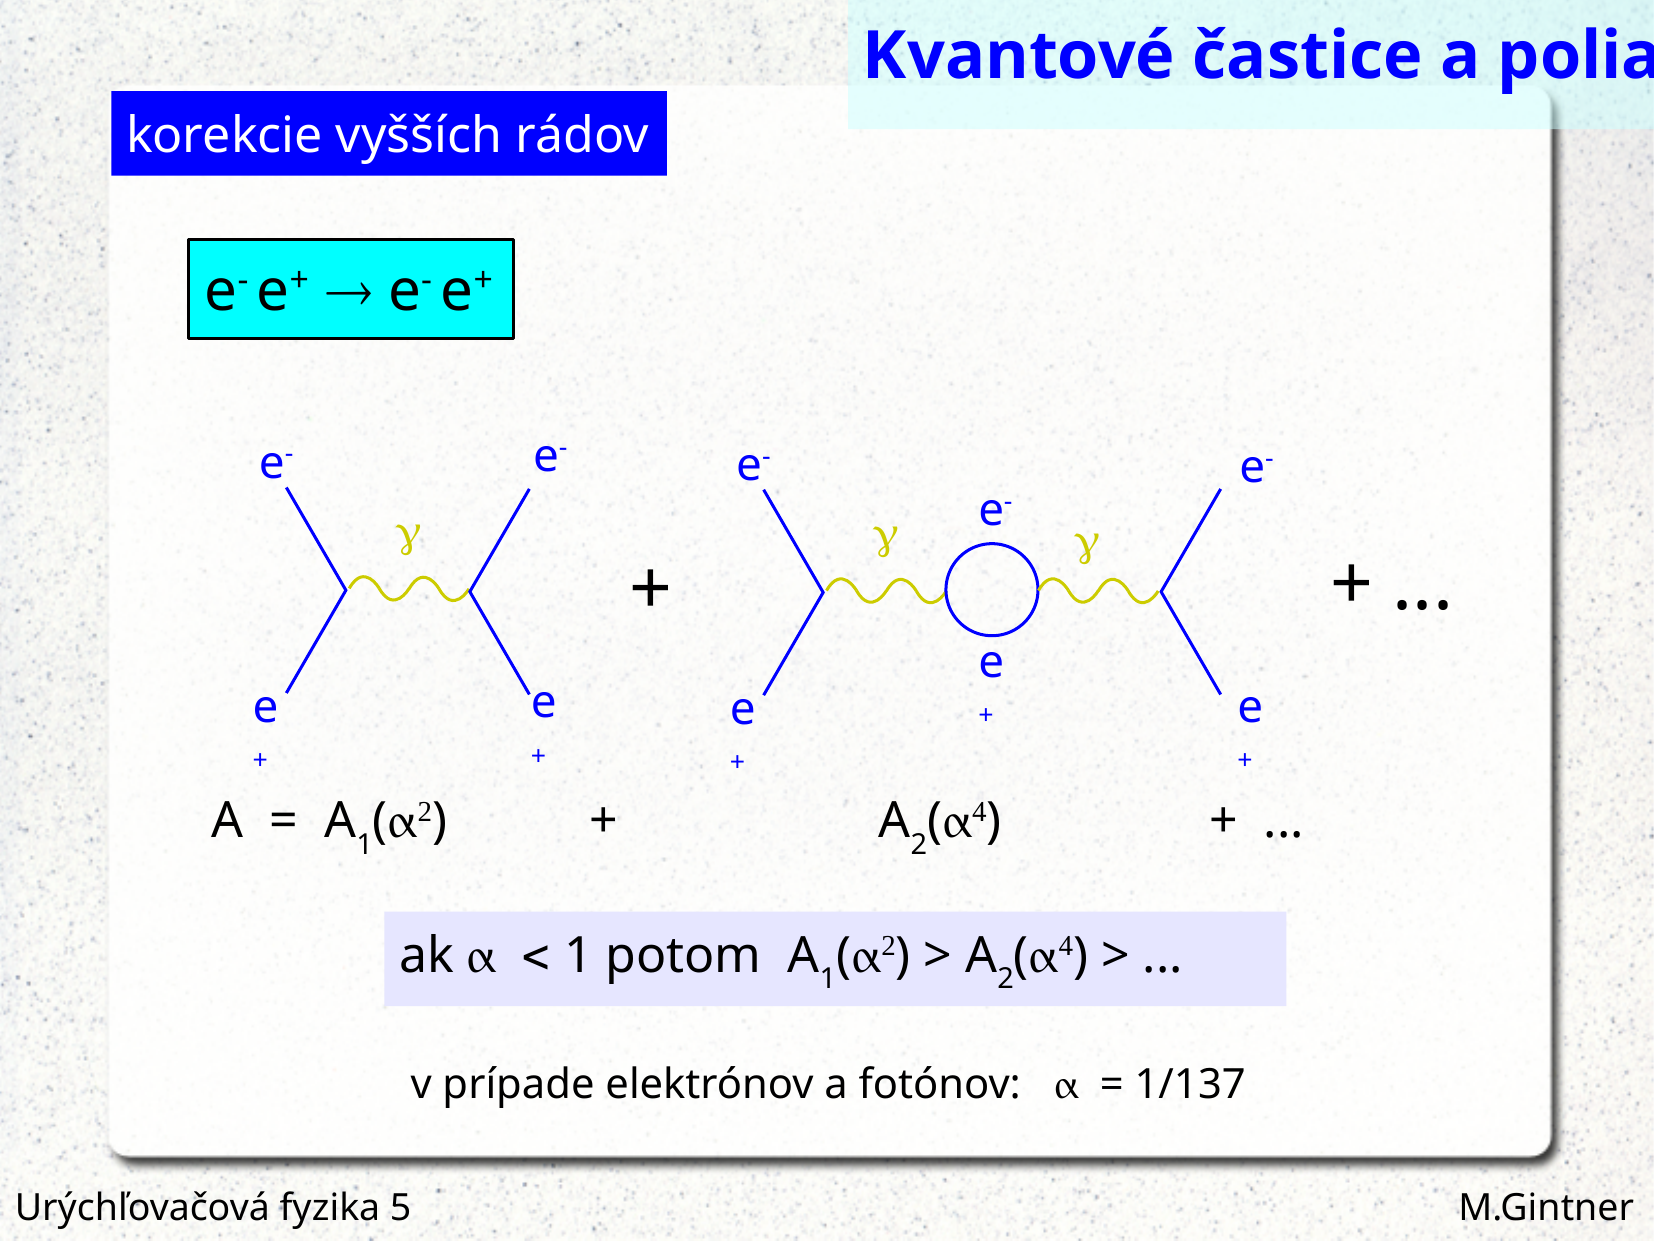

Kvantové častice a polia
korekcie vyšších rádov
e- e+  e- e+
e-
e-
g
e+
e+
e-
e-
e-
g
g
e+
e+
e+
+ ...
+
A = A1(2) + A2(4) + ...
ak  < 1 potom A1(2) > A2(4) > ...
v prípade elektrónov a fotónov:  = 1/137
Urýchľovačová fyzika 5
M.Gintner